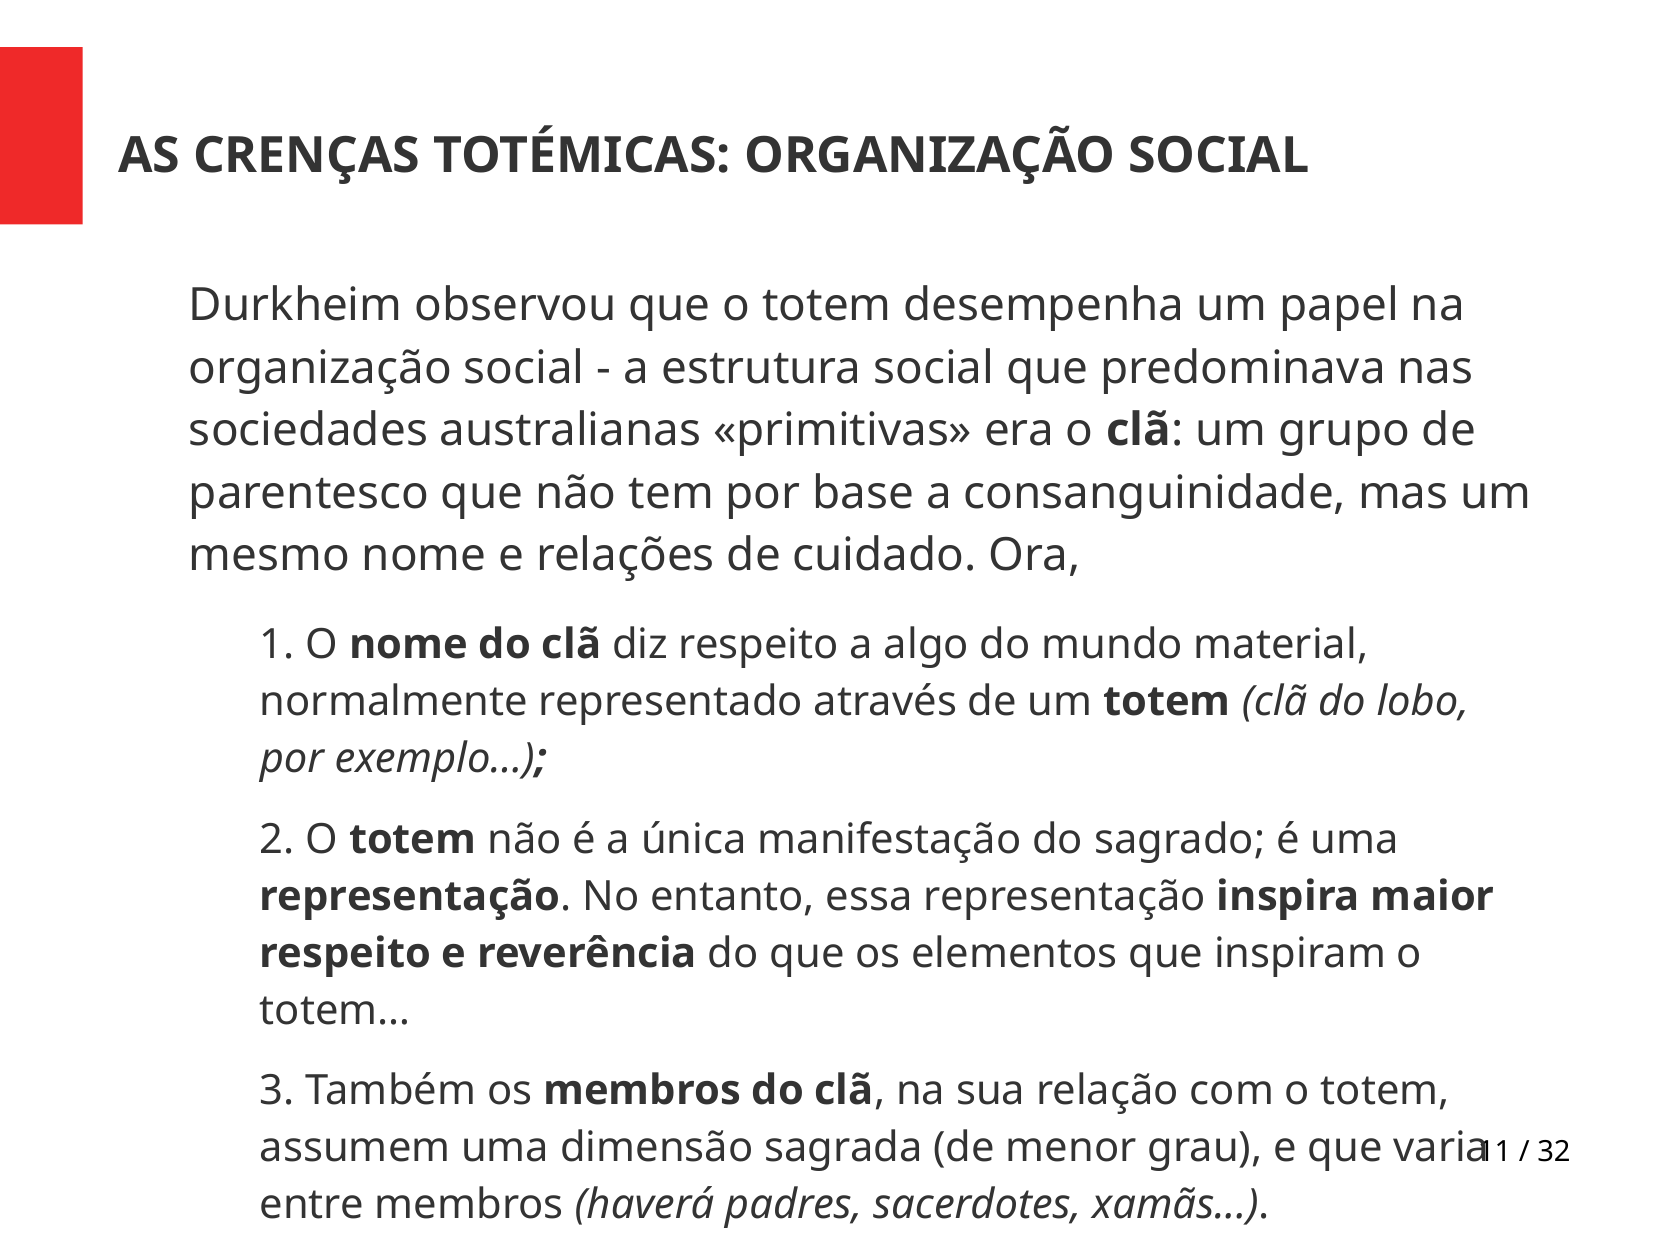

# AS CRENÇAS TOTÉMICAS: ORGANIZAÇÃO SOCIAL
Durkheim observou que o totem desempenha um papel na organização social - a estrutura social que predominava nas sociedades australianas «primitivas» era o clã: um grupo de parentesco que não tem por base a consanguinidade, mas um mesmo nome e relações de cuidado. Ora,
1. O nome do clã diz respeito a algo do mundo material, normalmente representado através de um totem (clã do lobo, por exemplo...);
2. O totem não é a única manifestação do sagrado; é uma representação. No entanto, essa representação inspira maior respeito e reverência do que os elementos que inspiram o totem…
3. Também os membros do clã, na sua relação com o totem, assumem uma dimensão sagrada (de menor grau), e que varia entre membros (haverá padres, sacerdotes, xamãs...).
11